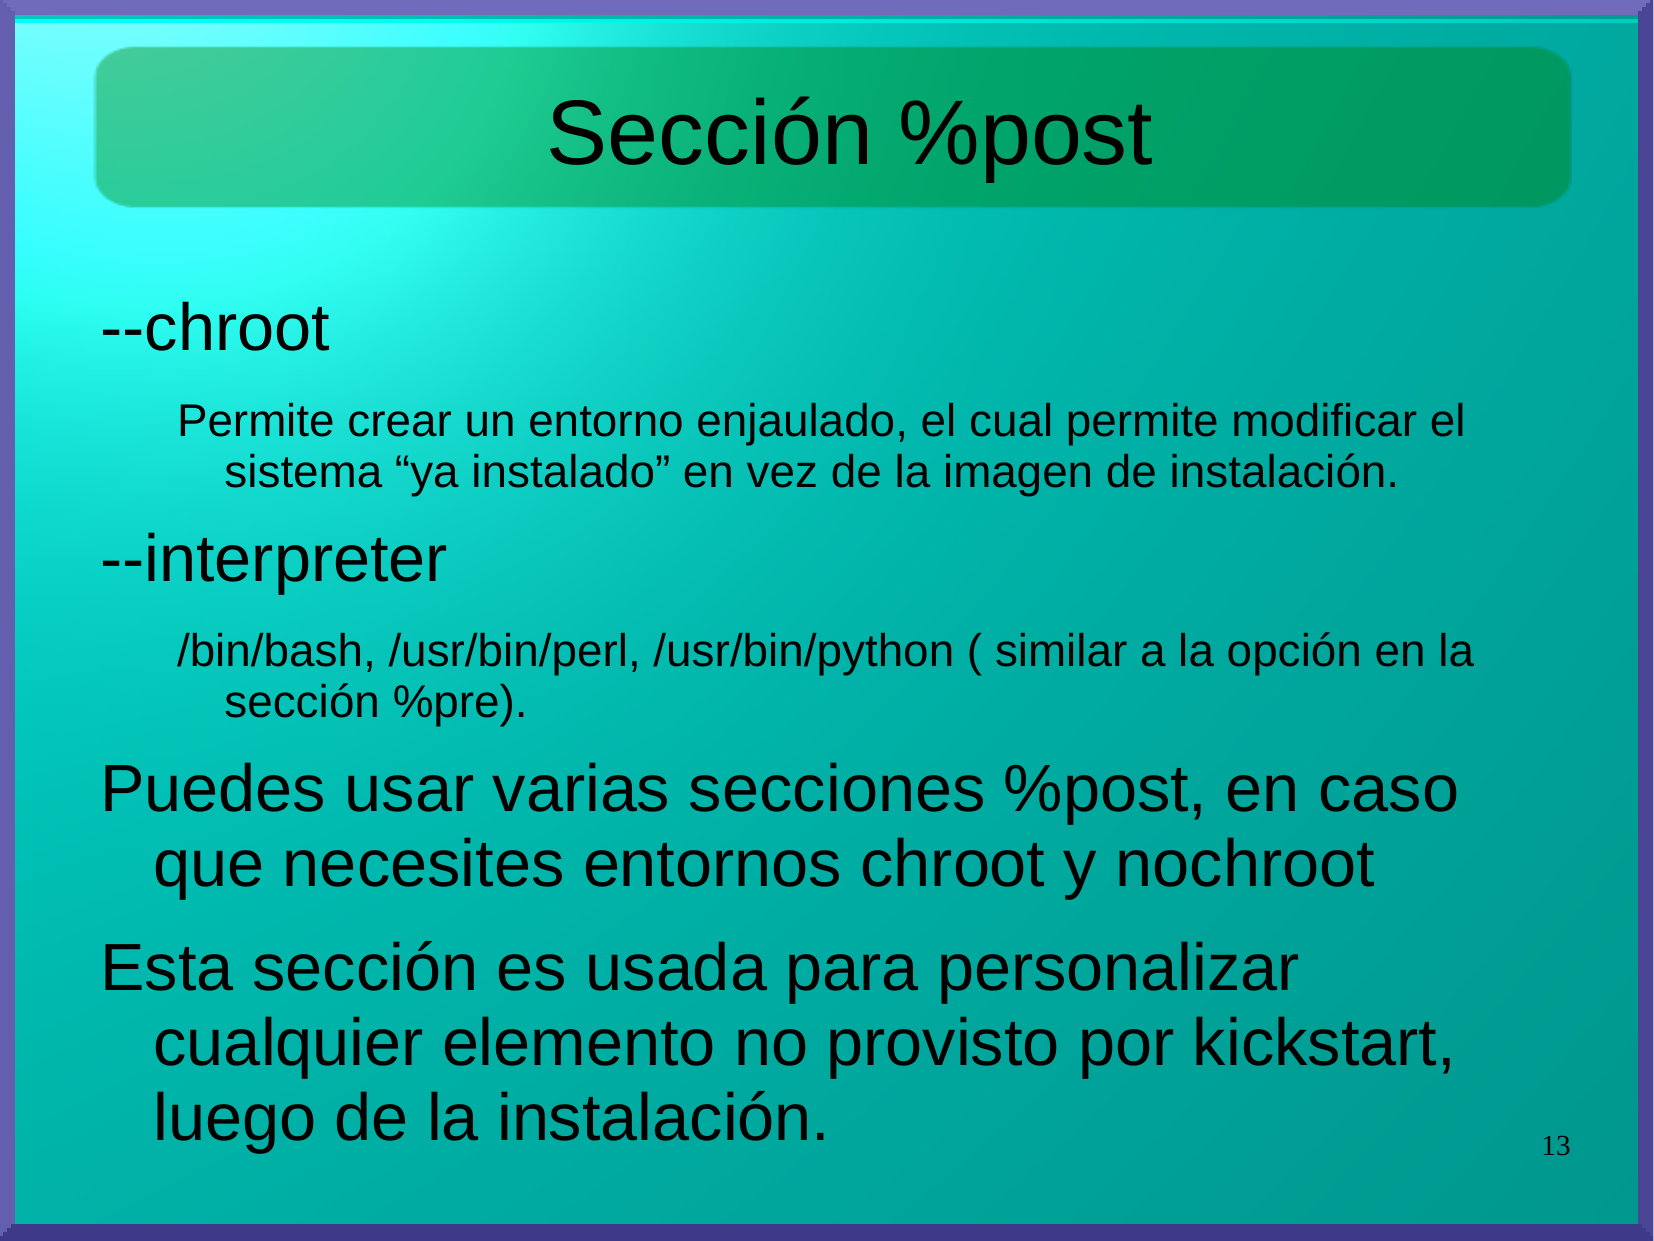

# Sección %post
--chroot
Permite crear un entorno enjaulado, el cual permite modificar el sistema “ya instalado” en vez de la imagen de instalación.
--interpreter
/bin/bash, /usr/bin/perl, /usr/bin/python ( similar a la opción en la sección %pre).
Puedes usar varias secciones %post, en caso que necesites entornos chroot y nochroot
Esta sección es usada para personalizar cualquier elemento no provisto por kickstart, luego de la instalación.
13